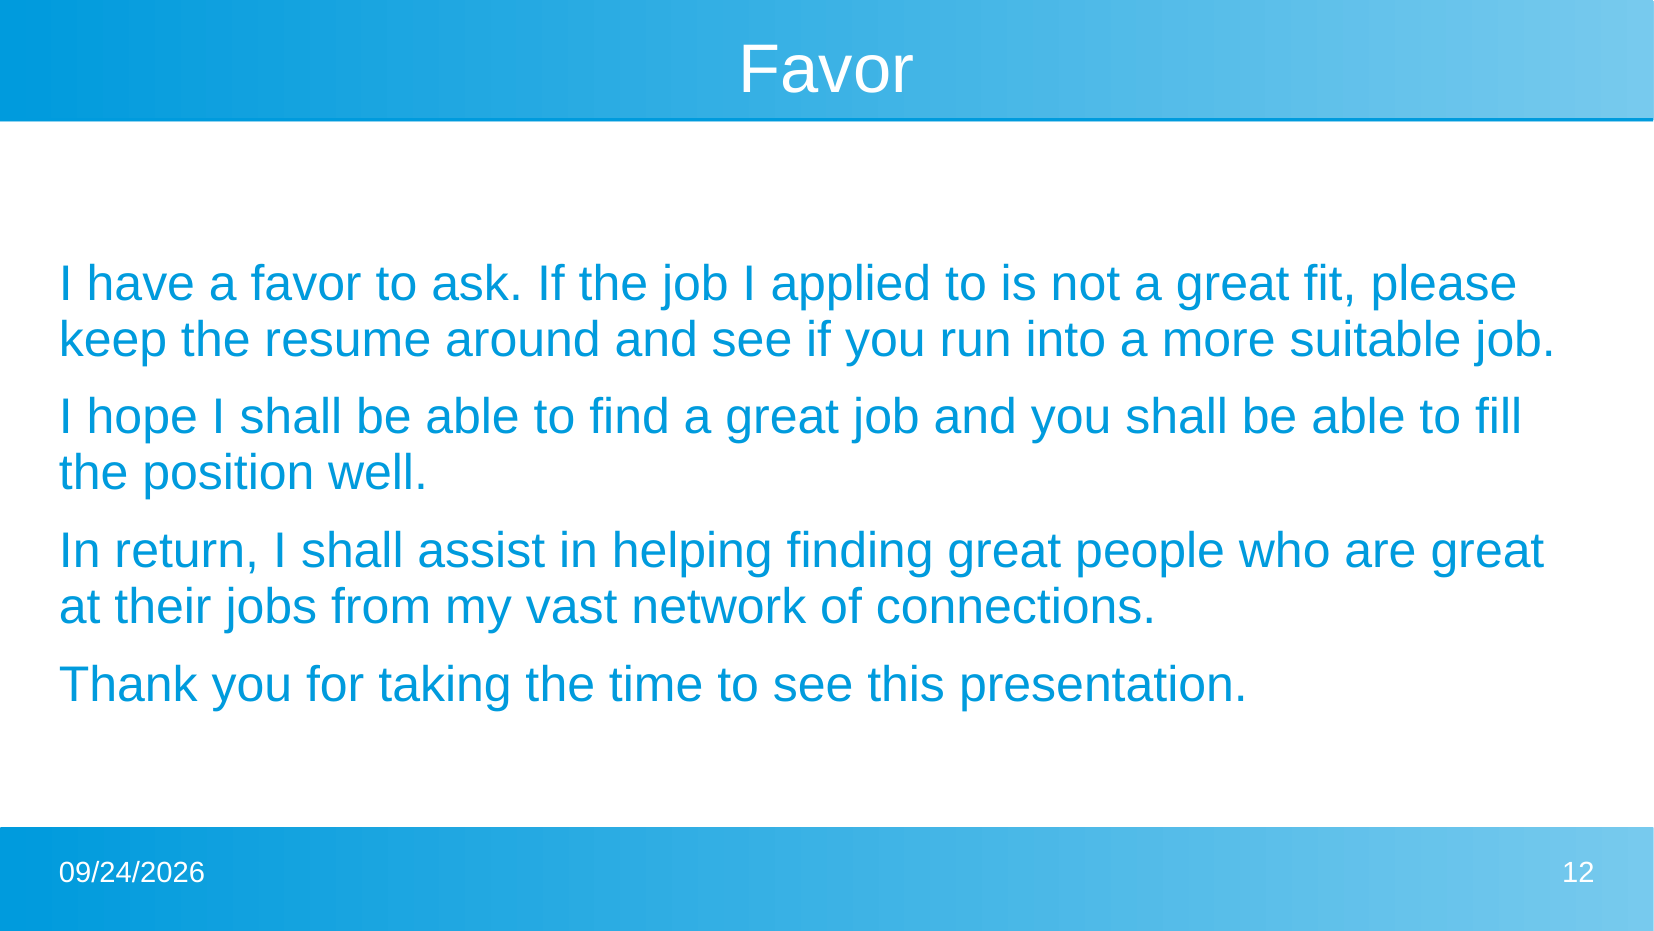

# Favor
I have a favor to ask. If the job I applied to is not a great fit, please keep the resume around and see if you run into a more suitable job.
I hope I shall be able to find a great job and you shall be able to fill the position well.
In return, I shall assist in helping finding great people who are great at their jobs from my vast network of connections.
Thank you for taking the time to see this presentation.
12